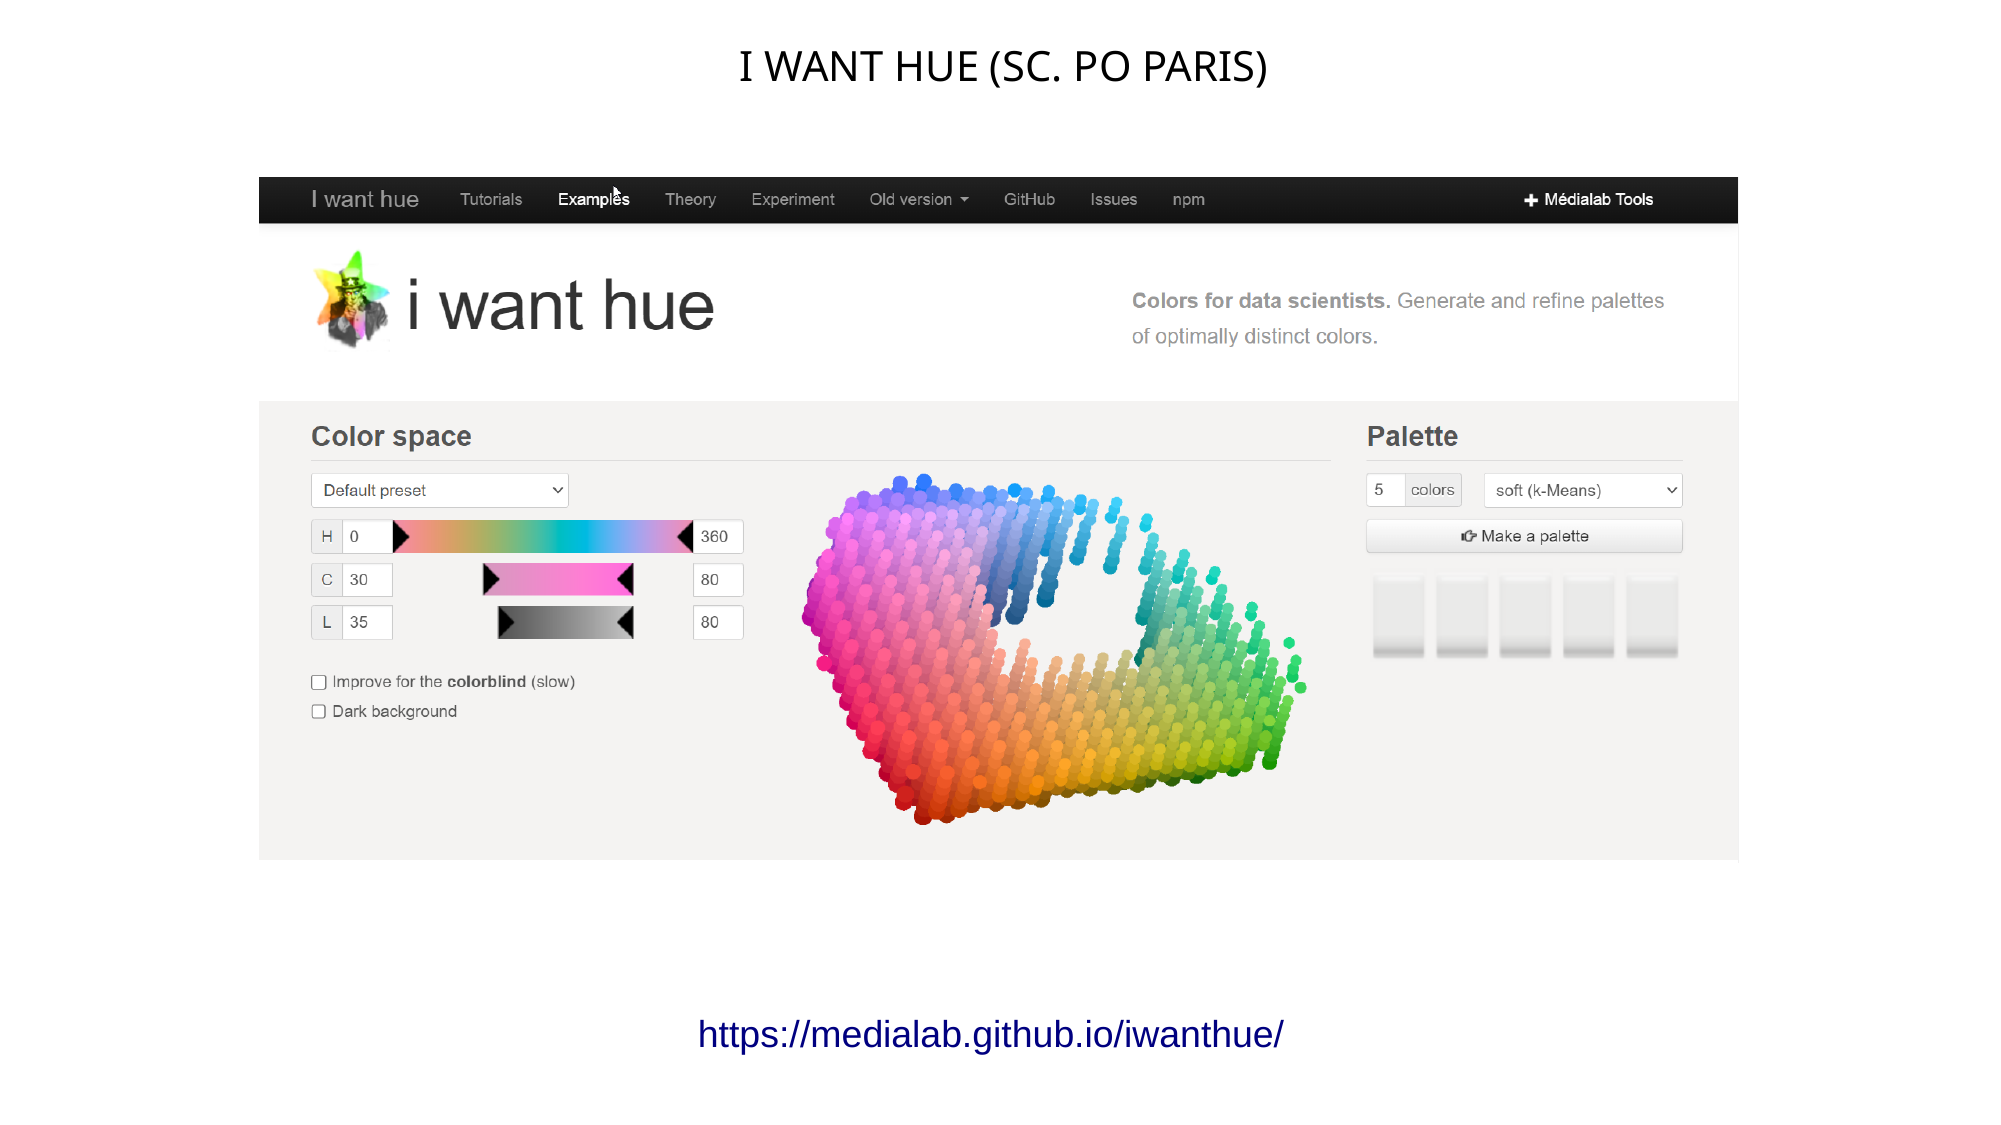

I want hue (sc. Po paris)
https://medialab.github.io/iwanthue/